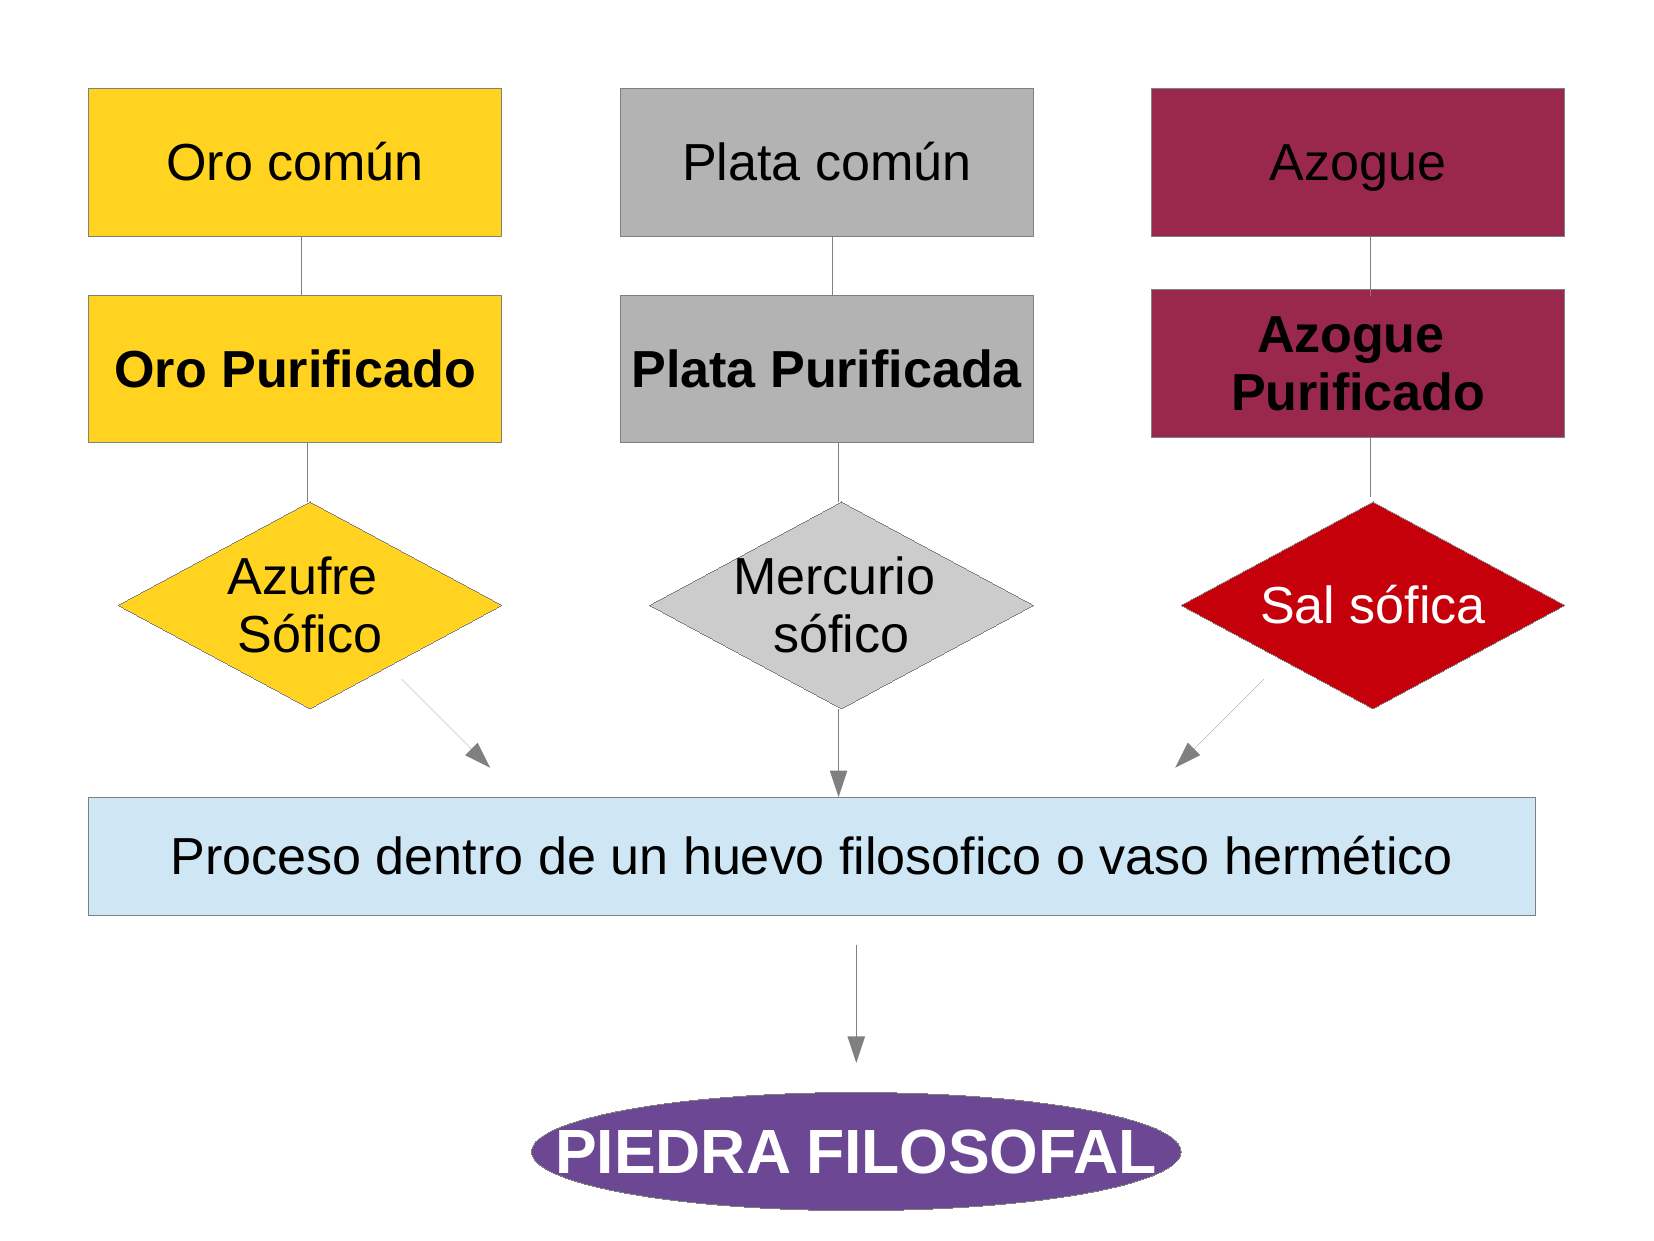

Oro común
Plata común
Azogue
Azogue
Purificado
Oro Purificado
Plata Purificada
Azufre
Sófico
Mercurio
sófico
Sal sófica
Proceso dentro de un huevo filosofico o vaso hermético
PIEDRA FILOSOFAL